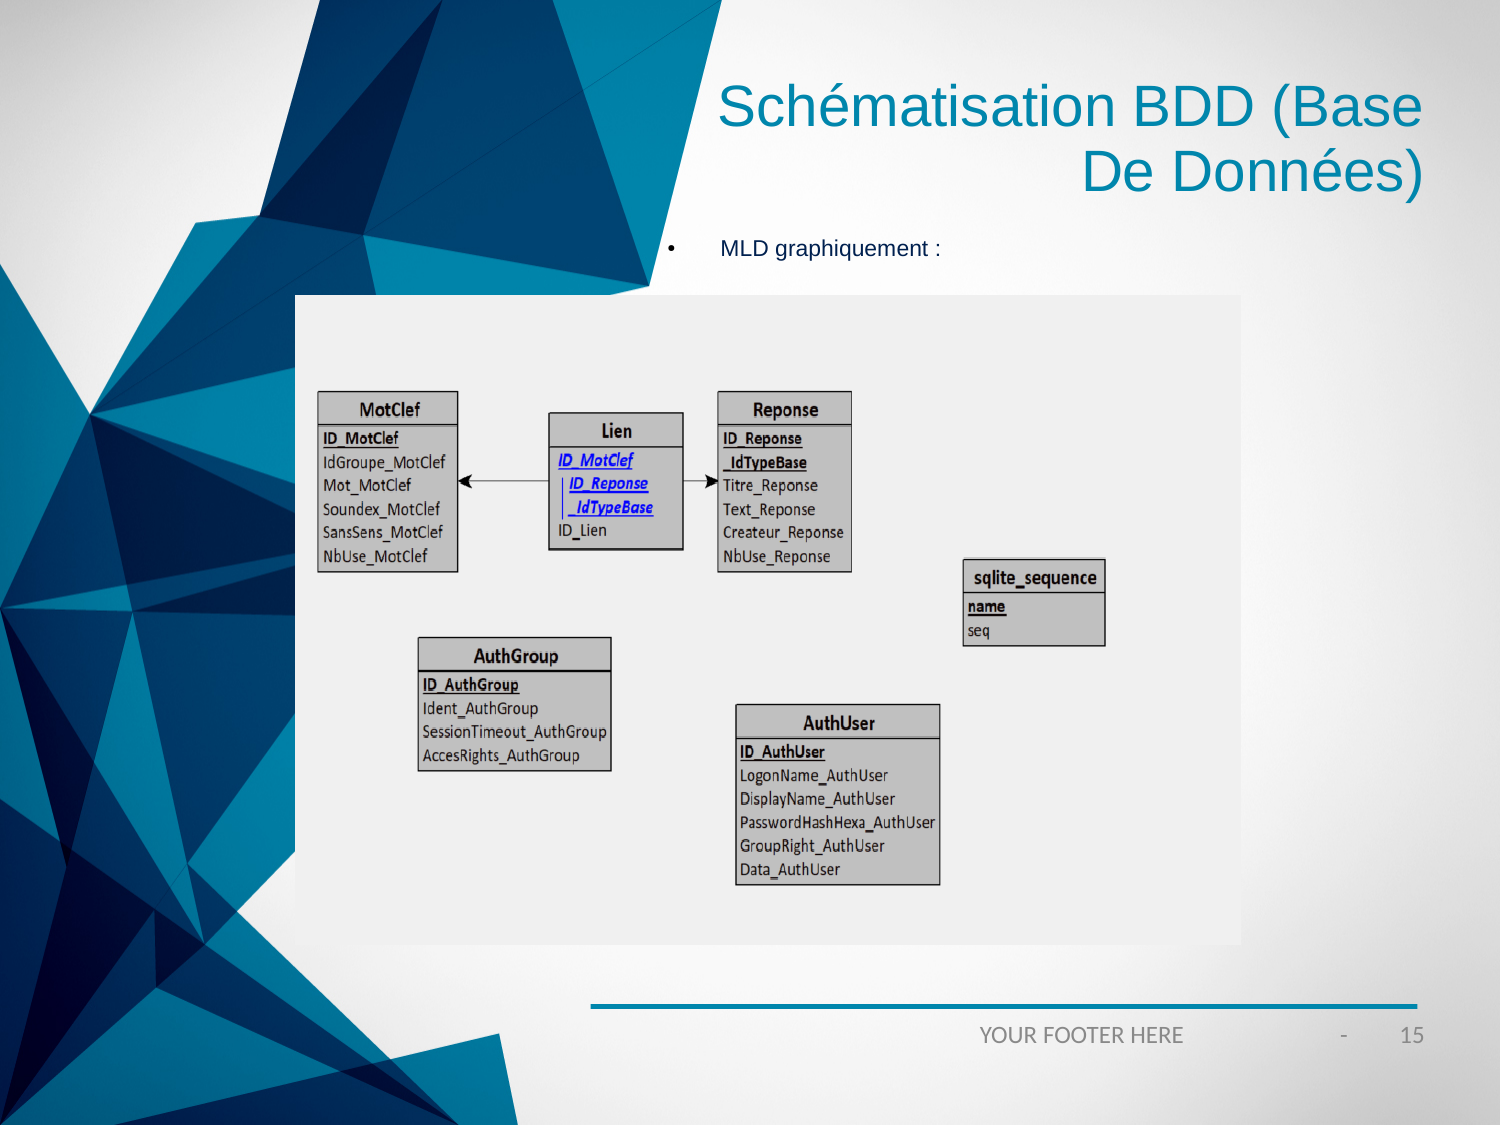

# Schématisation BDD (Base De Données)
MLD graphiquement :
YOUR FOOTER HERE
15